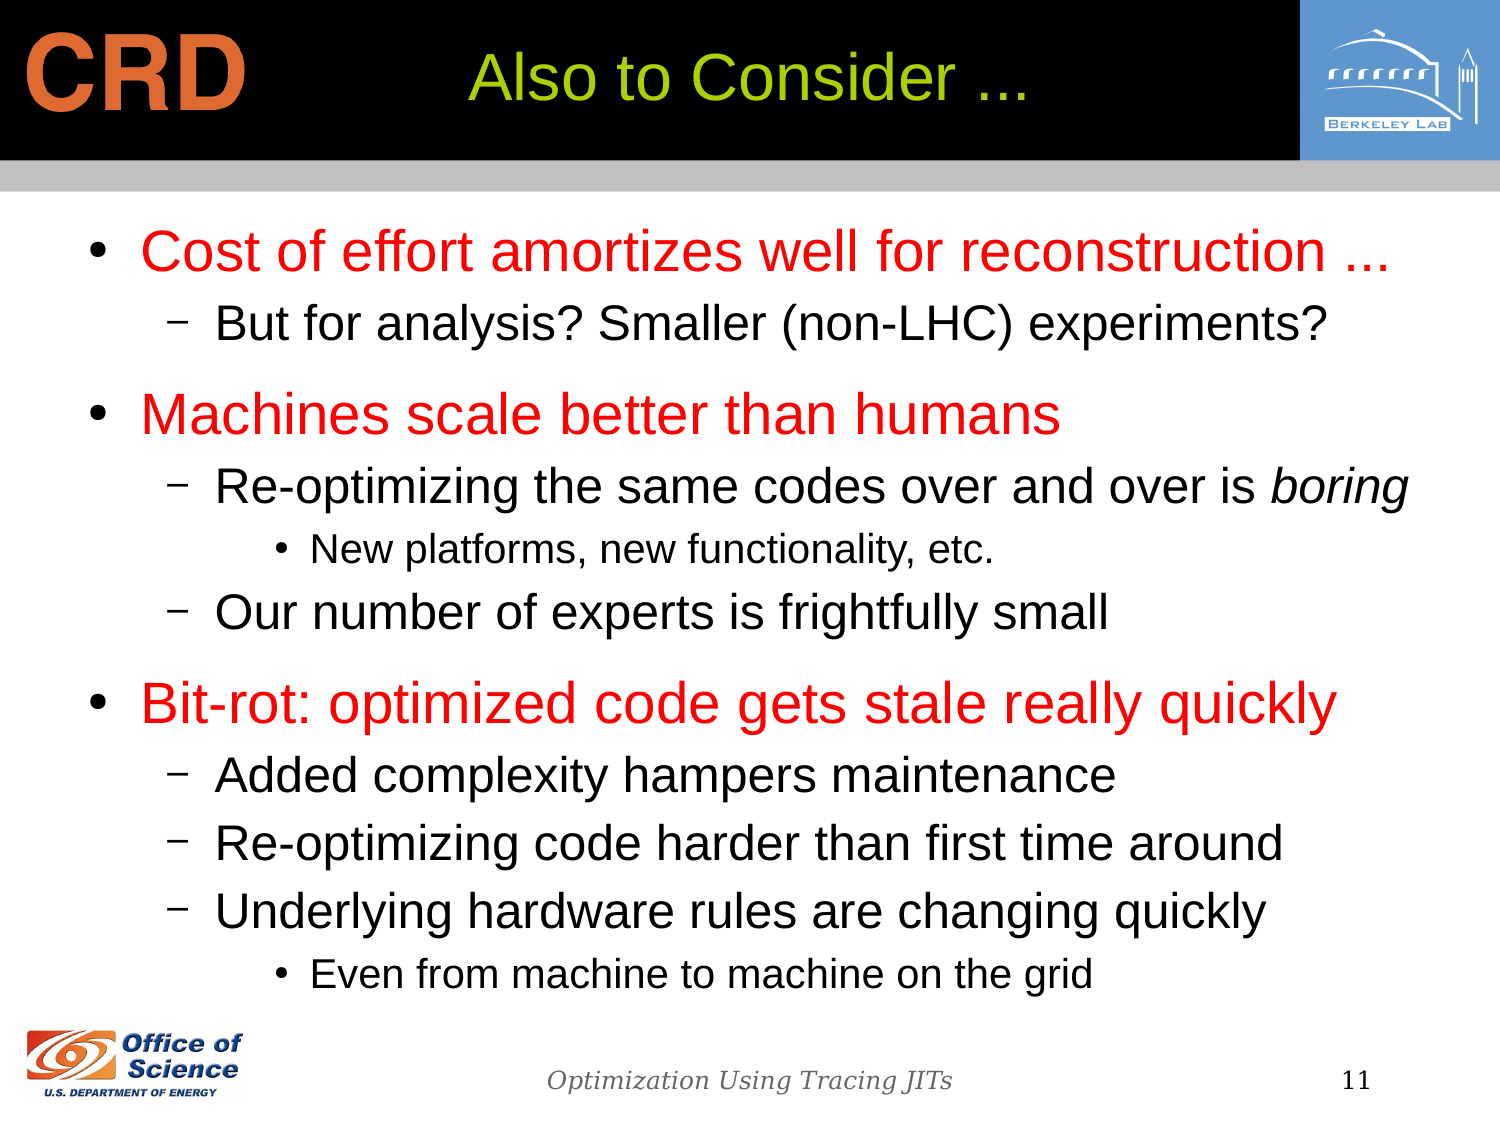

# Also to Consider ...
Cost of effort amortizes well for reconstruction ...
But for analysis? Smaller (non-LHC) experiments?
Machines scale better than humans
Re-optimizing the same codes over and over is boring
New platforms, new functionality, etc.
Our number of experts is frightfully small
Bit-rot: optimized code gets stale really quickly
Added complexity hampers maintenance
Re-optimizing code harder than first time around
Underlying hardware rules are changing quickly
Even from machine to machine on the grid
Optimization Using Tracing JITs
11